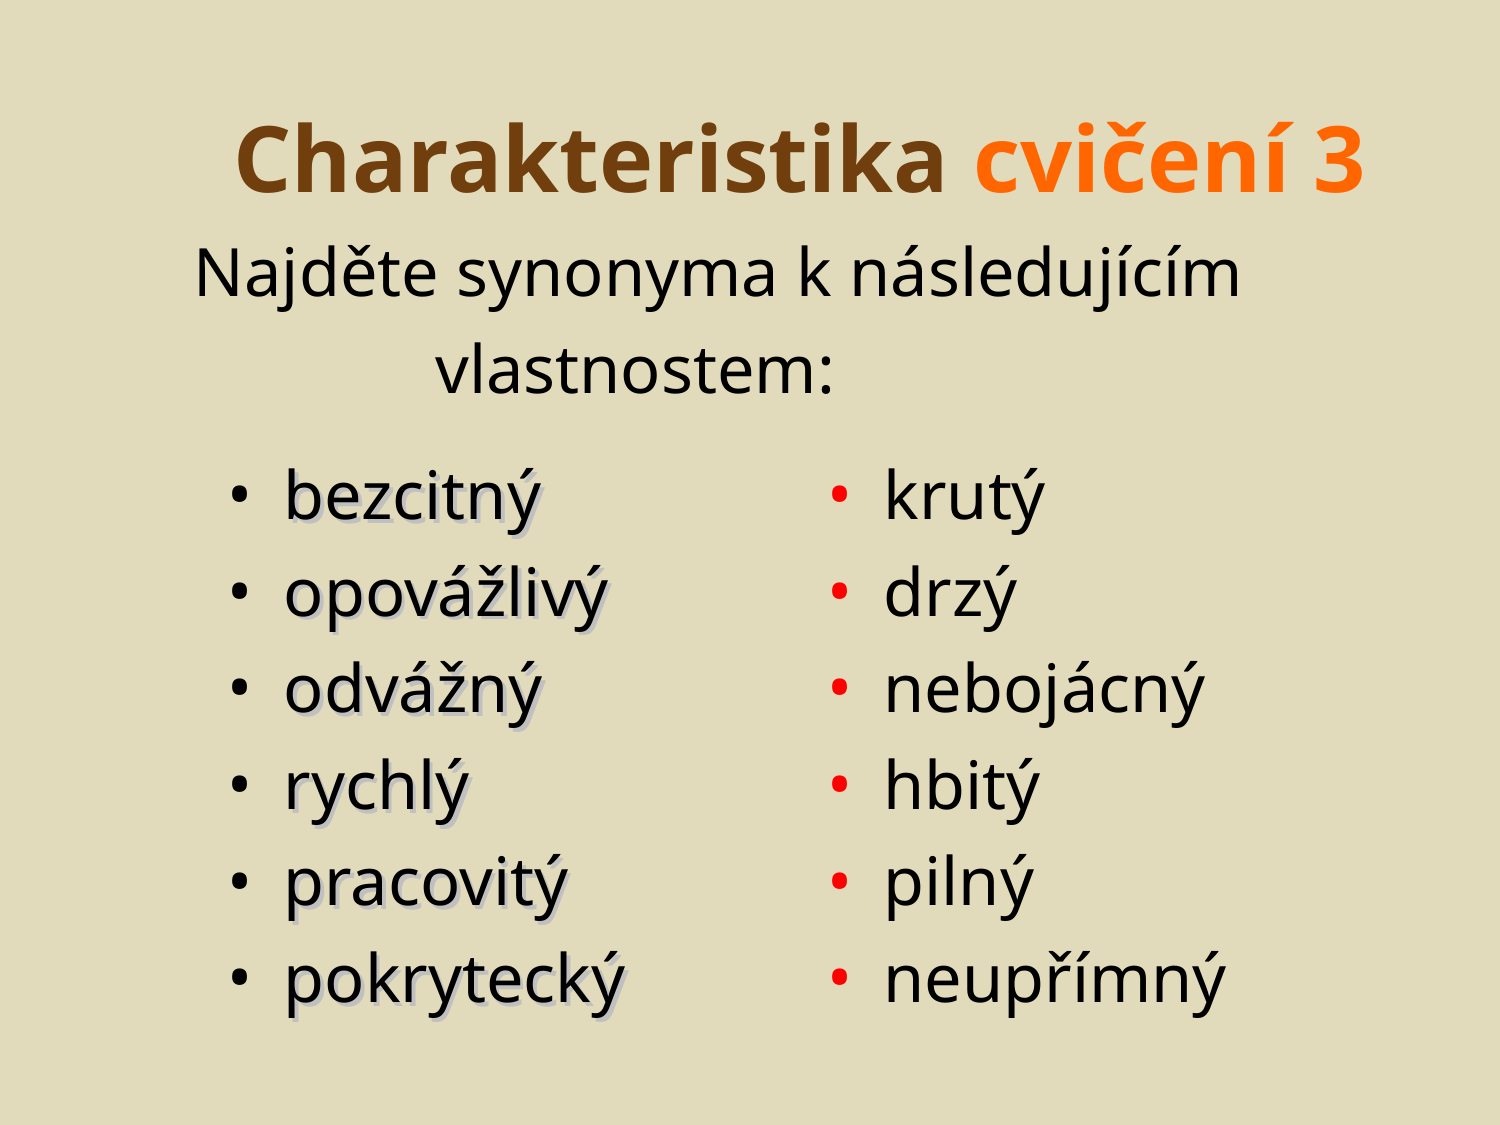

# Charakteristika cvičení 3
 Najděte synonyma k následujícím
 vlastnostem:
bezcitný
opovážlivý
odvážný
rychlý
pracovitý
pokrytecký
krutý
drzý
nebojácný
hbitý
pilný
neupřímný